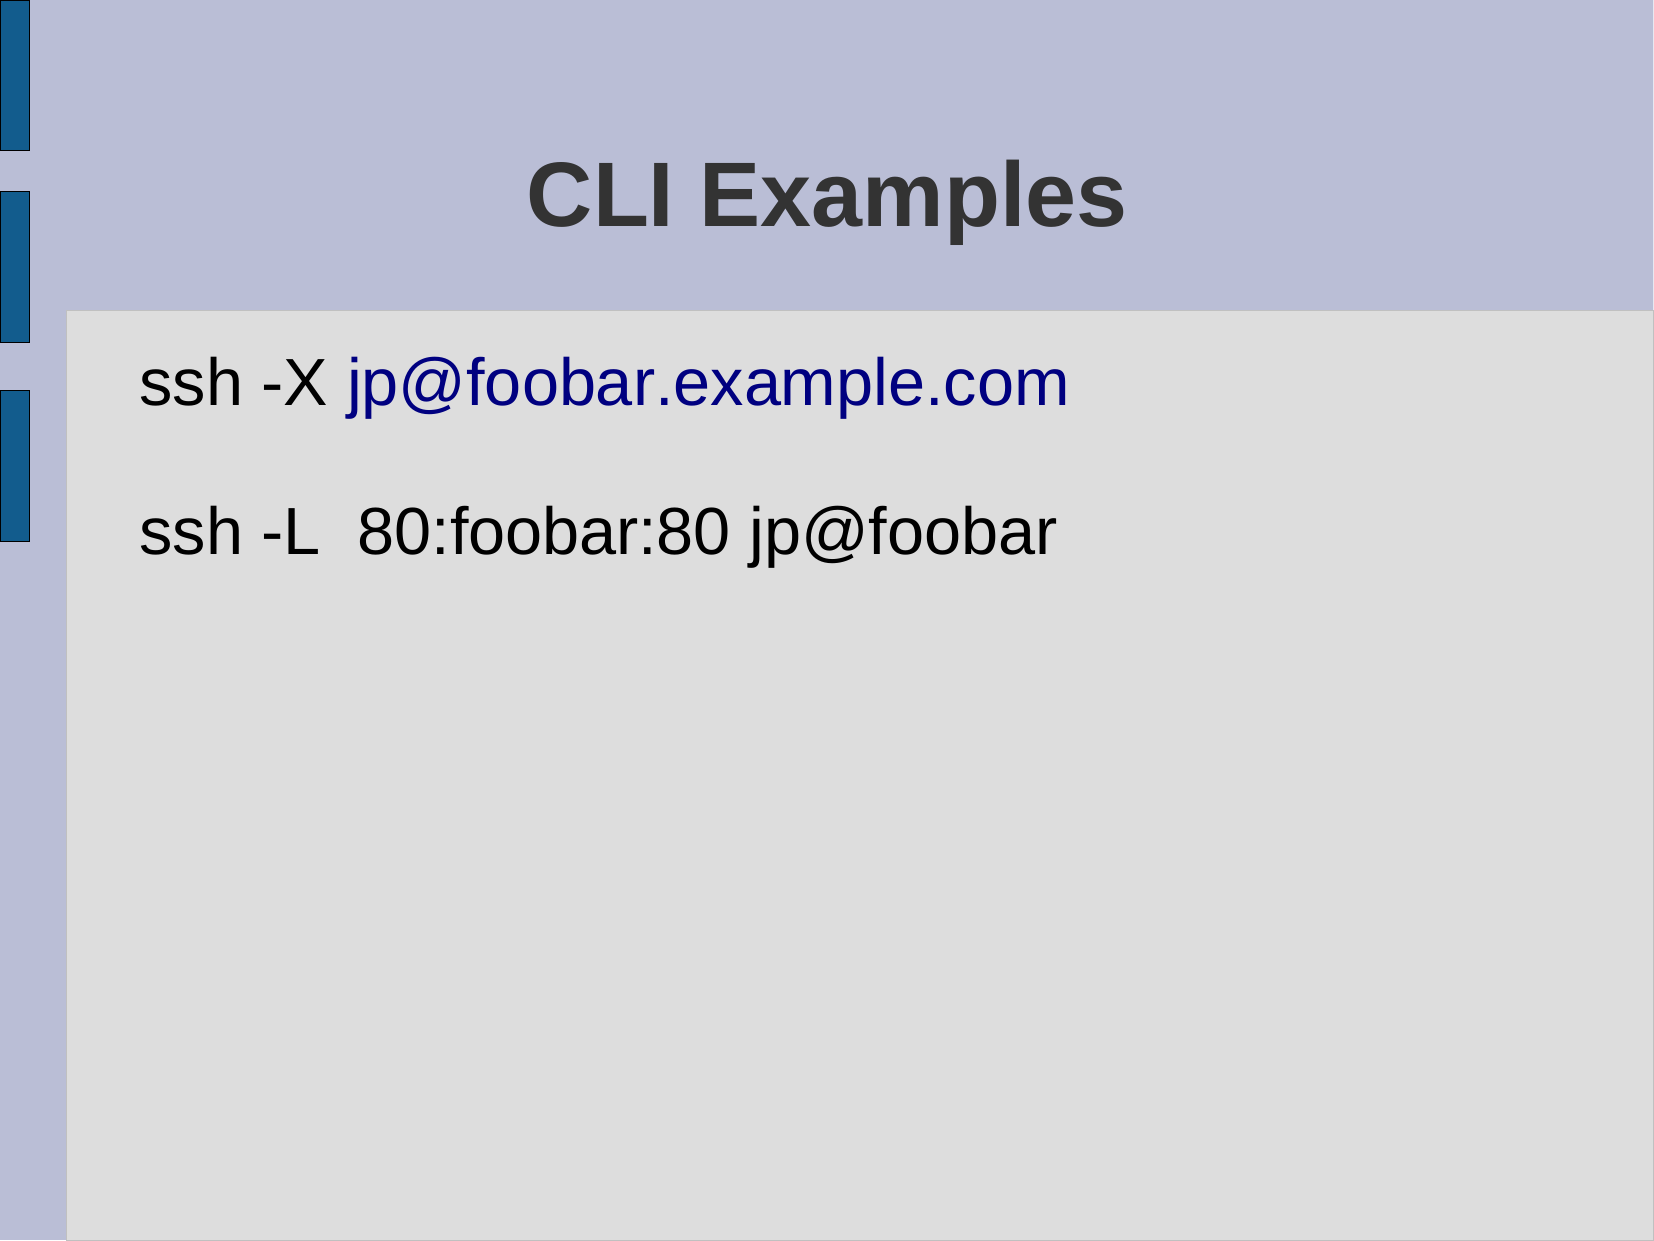

# CLI Examples
ssh -X jp@foobar.example.com
ssh -L 80:foobar:80 jp@foobar